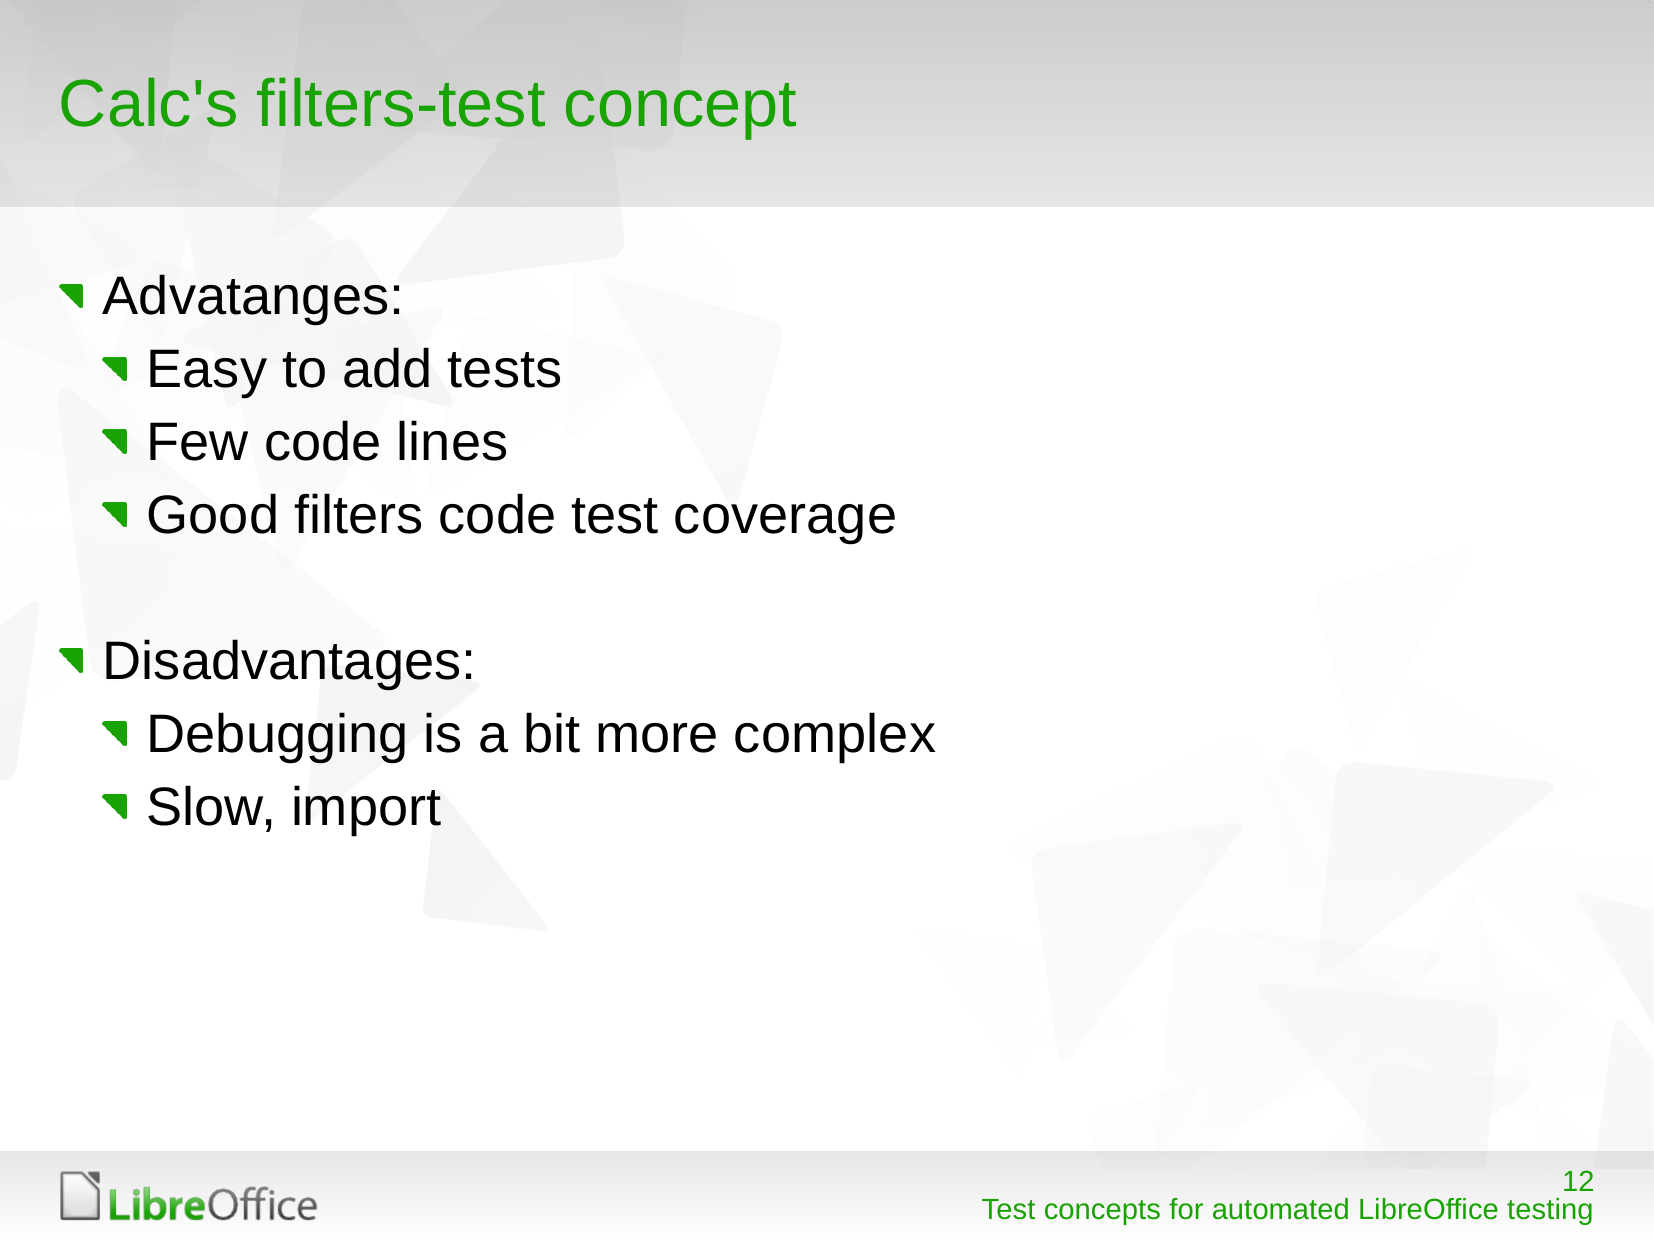

# Calc's filters-test concept
Advatanges:
Easy to add tests
Few code lines
Good filters code test coverage
Disadvantages:
Debugging is a bit more complex
Slow, import
12
Test concepts for automated LibreOffice testing